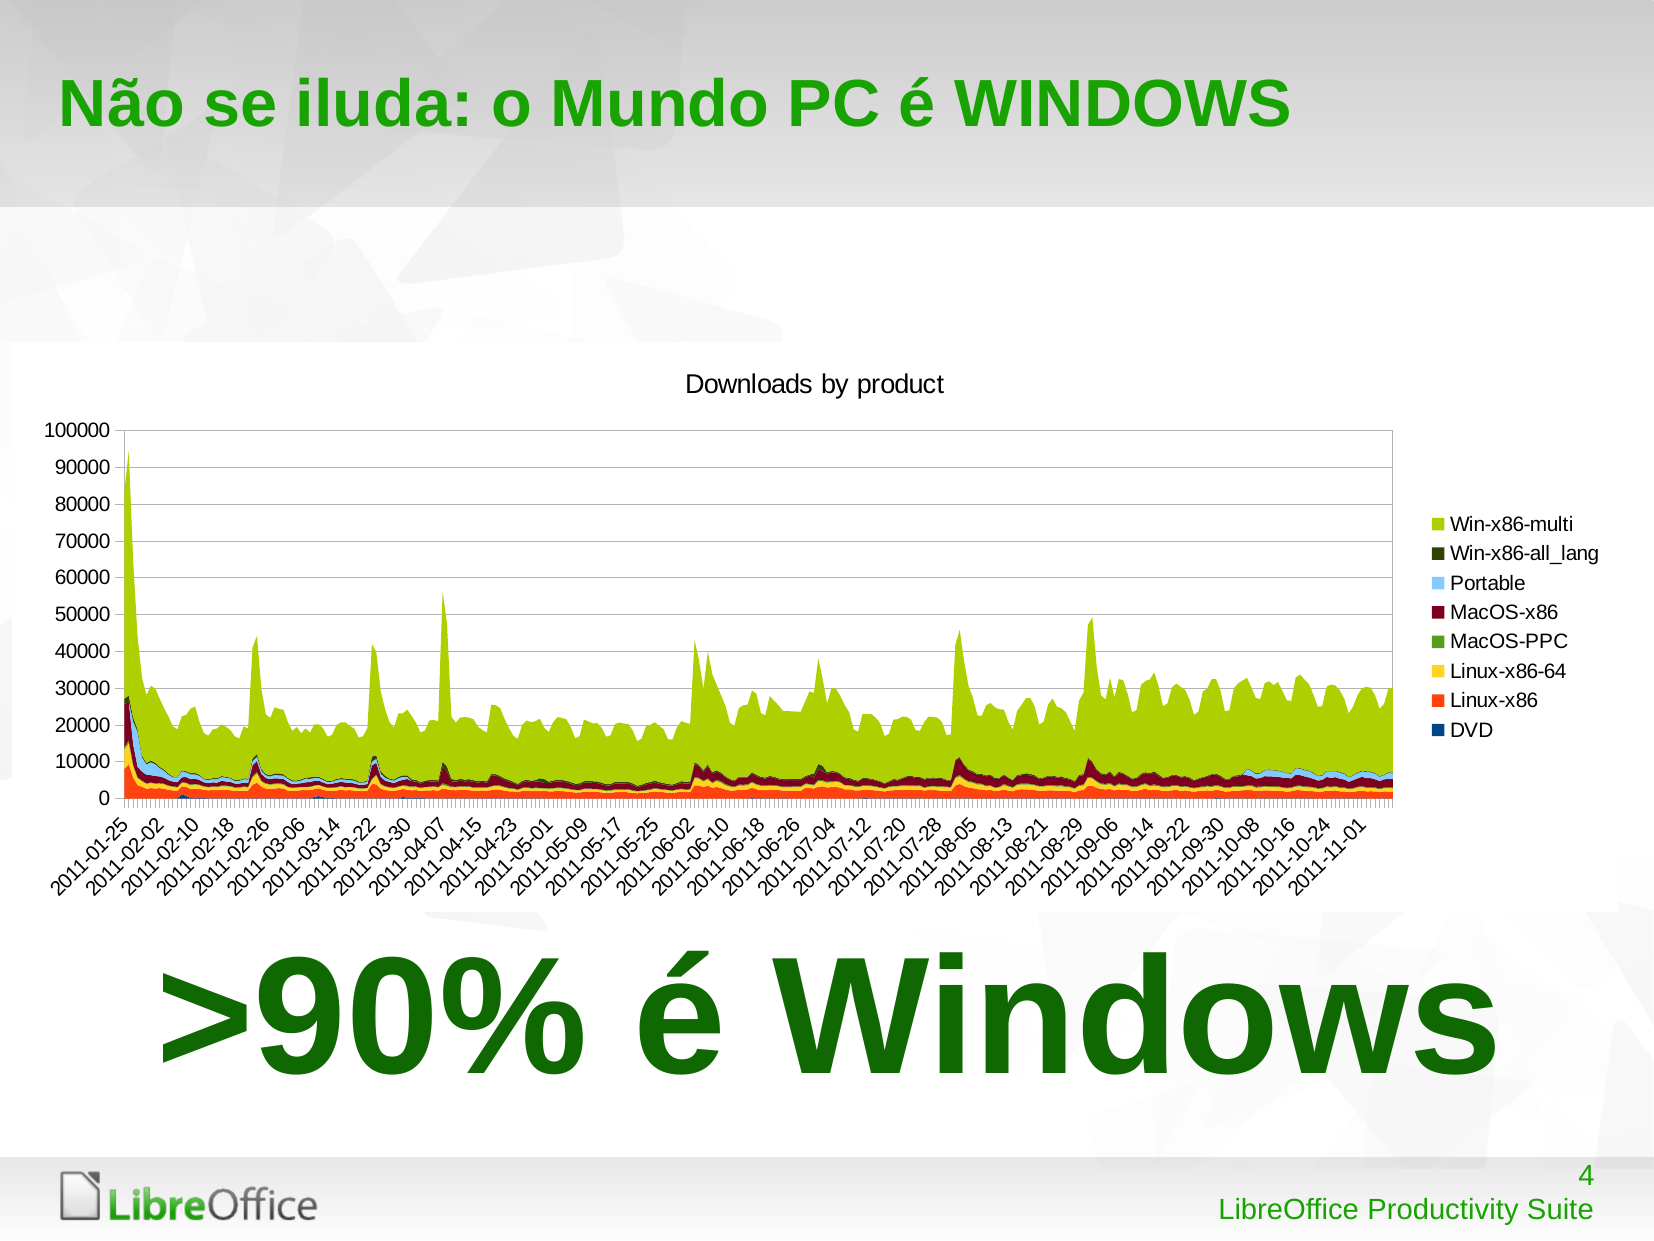

# Não se iluda: o Mundo PC é WINDOWS
### Chart: Downloads by product
| Category | DVD | Linux-x86 | Linux-x86-64 | MacOS-PPC | MacOS-x86 | Portable | Win-x86-all_lang | Win-x86-multi |
|---|---|---|---|---|---|---|---|---|
| 40568 | 0.0 | 8053.0 | 5279.0 | 621.0 | 11649.0 | 0.0 | 1464.0 | 56311.0 |
| 40569 | 0.0 | 9357.0 | 5743.0 | 830.0 | 10564.0 | 16.0 | 1559.0 | 66376.0 |
| 40570 | 0.0 | 5727.0 | 3135.0 | 414.0 | 5460.0 | 6256.0 | 1029.0 | 42460.0 |
| 40571 | 0.0 | 3688.0 | 1909.0 | 247.0 | 2792.0 | 9562.0 | 657.0 | 25029.0 |
| 40572 | 0.0 | 3218.0 | 1491.0 | 192.0 | 2405.0 | 3967.0 | 437.0 | 21105.0 |
| 40573 | 0.0 | 2706.0 | 1305.0 | 197.0 | 2274.0 | 2861.0 | 346.0 | 18456.0 |
| 40574 | 0.0 | 2852.0 | 1356.0 | 169.0 | 2006.0 | 3505.0 | 453.0 | 20285.0 |
| 40575 | 0.0 | 2782.0 | 1252.0 | 181.0 | 1934.0 | 3179.0 | 419.0 | 20128.0 |
| 40576 | 0.0 | 2845.0 | 1211.0 | 219.0 | 1745.0 | 2313.0 | 322.0 | 18463.0 |
| 40577 | 0.0 | 2687.0 | 1237.0 | 140.0 | 1612.0 | 1906.0 | 327.0 | 16624.0 |
| 40578 | 0.0 | 2380.0 | 1033.0 | 164.0 | 1414.0 | 1494.0 | 293.0 | 15457.0 |
| 40579 | 4.0 | 2211.0 | 990.0 | 155.0 | 1281.0 | 1144.0 | 243.0 | 13579.0 |
| 40580 | 106.0 | 2056.0 | 882.0 | 127.0 | 1276.0 | 1316.0 | 187.0 | 12854.0 |
| 40581 | 1217.0 | 2122.0 | 966.0 | 150.0 | 1351.0 | 1616.0 | 247.0 | 14707.0 |
| 40582 | 707.0 | 2493.0 | 949.0 | 194.0 | 1492.0 | 1320.0 | 264.0 | 15340.0 |
| 40583 | 222.0 | 2389.0 | 1011.0 | 230.0 | 1455.0 | 1327.0 | 306.0 | 17526.0 |
| 40584 | 94.0 | 2637.0 | 1131.0 | 183.0 | 1372.0 | 1173.0 | 356.0 | 18079.0 |
| 40585 | 130.0 | 2526.0 | 967.0 | 171.0 | 1253.0 | 1162.0 | 277.0 | 14325.0 |
| 40586 | 121.0 | 2299.0 | 811.0 | 168.0 | 1037.0 | 797.0 | 195.0 | 12376.0 |
| 40587 | 94.0 | 2157.0 | 805.0 | 130.0 | 1037.0 | 839.0 | 214.0 | 11813.0 |
| 40588 | 75.0 | 2256.0 | 835.0 | 157.0 | 1090.0 | 893.0 | 266.0 | 13209.0 |
| 40589 | 63.0 | 2232.0 | 805.0 | 176.0 | 1056.0 | 959.0 | 244.0 | 13526.0 |
| 40590 | 54.0 | 2351.0 | 965.0 | 176.0 | 1325.0 | 1013.0 | 273.0 | 14040.0 |
| 40591 | 69.0 | 2332.0 | 934.0 | 182.0 | 1136.0 | 1015.0 | 238.0 | 13584.0 |
| 40592 | 44.0 | 2223.0 | 1005.0 | 180.0 | 1081.0 | 940.0 | 235.0 | 12906.0 |
| 40593 | 71.0 | 2058.0 | 796.0 | 146.0 | 1025.0 | 730.0 | 256.0 | 11780.0 |
| 40594 | 81.0 | 2081.0 | 815.0 | 148.0 | 966.0 | 742.0 | 203.0 | 11314.0 |
| 40595 | 53.0 | 2158.0 | 879.0 | 185.0 | 1057.0 | 934.0 | 266.0 | 14080.0 |
| 40596 | 75.0 | 2102.0 | 834.0 | 184.0 | 1059.0 | 912.0 | 272.0 | 13616.0 |
| 40597 | 72.0 | 3701.0 | 1984.0 | 356.0 | 2941.0 | 1151.0 | 713.0 | 30070.0 |
| 40598 | 57.0 | 4304.0 | 2517.0 | 434.0 | 2907.0 | 1158.0 | 739.0 | 32096.0 |
| 40599 | 51.0 | 3180.0 | 1467.0 | 257.0 | 1748.0 | 911.0 | 441.0 | 21726.0 |
| 40600 | 62.0 | 2690.0 | 1240.0 | 176.0 | 1434.0 | 734.0 | 347.0 | 16216.0 |
| 40601 | 69.0 | 2564.0 | 1135.0 | 169.0 | 1343.0 | 763.0 | 313.0 | 15593.0 |
| 40602 | 51.0 | 2706.0 | 1147.0 | 200.0 | 1446.0 | 900.0 | 389.0 | 17982.0 |
| 40603 | 39.0 | 2803.0 | 1098.0 | 186.0 | 1343.0 | 852.0 | 526.0 | 17513.0 |
| 40604 | 53.0 | 2706.0 | 1034.0 | 202.0 | 1358.0 | 878.0 | 392.0 | 17530.0 |
| 40605 | 46.0 | 2148.0 | 929.0 | 116.0 | 1272.0 | 875.0 | 263.0 | 15112.0 |
| 40606 | 46.0 | 2040.0 | 788.0 | 98.0 | 964.0 | 763.0 | 293.0 | 13407.0 |
| 40607 | 63.0 | 2100.0 | 792.0 | 108.0 | 1017.0 | 622.0 | 240.0 | 14512.0 |
| 40608 | 71.0 | 2234.0 | 813.0 | 94.0 | 987.0 | 711.0 | 342.0 | 12504.0 |
| 40609 | 75.0 | 2207.0 | 826.0 | 98.0 | 1230.0 | 1009.0 | 270.0 | 13361.0 |
| 40610 | 65.0 | 2227.0 | 843.0 | 113.0 | 1253.0 | 865.0 | 418.0 | 12176.0 |
| 40611 | 504.0 | 2086.0 | 904.0 | 92.0 | 1213.0 | 846.0 | 370.0 | 14181.0 |
| 40612 | 681.0 | 2142.0 | 847.0 | 91.0 | 1109.0 | 761.0 | 336.0 | 14215.0 |
| 40613 | 397.0 | 2008.0 | 838.0 | 77.0 | 1057.0 | 704.0 | 279.0 | 13647.0 |
| 40614 | 129.0 | 1999.0 | 778.0 | 94.0 | 925.0 | 591.0 | 240.0 | 12040.0 |
| 40615 | 127.0 | 1972.0 | 789.0 | 108.0 | 1057.0 | 559.0 | 251.0 | 12453.0 |
| 40616 | 87.0 | 2115.0 | 816.0 | 102.0 | 1220.0 | 719.0 | 303.0 | 14618.0 |
| 40617 | 107.0 | 2310.0 | 882.0 | 107.0 | 1146.0 | 722.0 | 320.0 | 15110.0 |
| 40618 | 63.0 | 2183.0 | 806.0 | 87.0 | 1253.0 | 742.0 | 321.0 | 15258.0 |
| 40619 | 48.0 | 2250.0 | 839.0 | 89.0 | 1118.0 | 728.0 | 290.0 | 14366.0 |
| 40620 | 71.0 | 2130.0 | 794.0 | 93.0 | 1039.0 | 764.0 | 327.0 | 13807.0 |
| 40621 | 67.0 | 2014.0 | 665.0 | 88.0 | 969.0 | 583.0 | 274.0 | 11942.0 |
| 40622 | 64.0 | 1968.0 | 669.0 | 100.0 | 978.0 | 548.0 | 210.0 | 12415.0 |
| 40623 | 41.0 | 2147.0 | 674.0 | 75.0 | 1015.0 | 747.0 | 289.0 | 14227.0 |
| 40624 | 70.0 | 3890.0 | 1194.0 | 278.0 | 3613.0 | 1021.0 | 1384.0 | 30530.0 |
| 40625 | 51.0 | 3846.0 | 2427.0 | 273.0 | 3132.0 | 1087.0 | 952.0 | 28071.0 |
| 40626 | 43.0 | 2677.0 | 1143.0 | 177.0 | 1886.0 | 879.0 | 579.0 | 21740.0 |
| 40627 | 39.0 | 2278.0 | 951.0 | 122.0 | 1471.0 | 831.0 | 484.0 | 18056.0 |
| 40628 | 45.0 | 2165.0 | 799.0 | 116.0 | 1411.0 | 615.0 | 280.0 | 15339.0 |
| 40629 | 43.0 | 2066.0 | 757.0 | 114.0 | 1243.0 | 666.0 | 287.0 | 14126.0 |
| 40630 | 47.0 | 2269.0 | 880.0 | 131.0 | 1415.0 | 806.0 | 379.0 | 17248.0 |
| 40631 | 488.0 | 2151.0 | 845.0 | 130.0 | 1517.0 | 803.0 | 390.0 | 16849.0 |
| 40632 | 247.0 | 2183.0 | 862.0 | 218.0 | 1820.0 | 579.0 | 433.0 | 17852.0 |
| 40633 | 95.0 | 2165.0 | 836.0 | 195.0 | 1446.0 | 32.0 | 489.0 | 17155.0 |
| 40634 | 254.0 | 2091.0 | 798.0 | 166.0 | 1384.0 | 20.0 | 404.0 | 15459.0 |
| 40635 | 108.0 | 1948.0 | 768.0 | 145.0 | 1147.0 | 7.0 | 347.0 | 13519.0 |
| 40636 | 106.0 | 2114.0 | 799.0 | 198.0 | 1329.0 | 7.0 | 308.0 | 13599.0 |
| 40637 | 66.0 | 2138.0 | 844.0 | 180.0 | 1363.0 | 8.0 | 456.0 | 16168.0 |
| 40638 | 58.0 | 2268.0 | 893.0 | 157.0 | 1340.0 | 8.0 | 438.0 | 16178.0 |
| 40639 | 61.0 | 2070.0 | 883.0 | 155.0 | 1350.0 | 13.0 | 412.0 | 16088.0 |
| 40640 | 66.0 | 2712.0 | 958.0 | 454.0 | 4377.0 | 14.0 | 1467.0 | 46230.0 |
| 40641 | 53.0 | 2486.0 | 885.0 | 404.0 | 3595.0 | 9.0 | 1245.0 | 38800.0 |
| 40642 | 71.0 | 2259.0 | 734.0 | 184.0 | 1486.0 | 10.0 | 623.0 | 16827.0 |
| 40643 | 75.0 | 2199.0 | 796.0 | 150.0 | 1415.0 | 3.0 | 425.0 | 15607.0 |
| 40644 | 72.0 | 2292.0 | 820.0 | 164.0 | 1556.0 | 2.0 | 479.0 | 16652.0 |
| 40645 | 70.0 | 2310.0 | 792.0 | 148.0 | 1372.0 | 8.0 | 458.0 | 16980.0 |
| 40646 | 80.0 | 2208.0 | 899.0 | 158.0 | 1415.0 | 4.0 | 521.0 | 16732.0 |
| 40647 | 58.0 | 2073.0 | 779.0 | 172.0 | 1512.0 | 7.0 | 419.0 | 16492.0 |
| 40648 | 68.0 | 2107.0 | 742.0 | 152.0 | 1300.0 | 7.0 | 342.0 | 14828.0 |
| 40649 | 50.0 | 2171.0 | 711.0 | 155.0 | 1453.0 | 4.0 | 401.0 | 13666.0 |
| 40650 | 86.0 | 2067.0 | 756.0 | 155.0 | 1271.0 | 6.0 | 334.0 | 13293.0 |
| 40651 | 54.0 | 2245.0 | 914.0 | 196.0 | 2831.0 | 5.0 | 418.0 | 18840.0 |
| 40652 | 46.0 | 2485.0 | 972.0 | 201.0 | 2528.0 | 3.0 | 396.0 | 18764.0 |
| 40653 | 44.0 | 2355.0 | 945.0 | 231.0 | 2187.0 | 3.0 | 410.0 | 18404.0 |
| 40654 | 36.0 | 2142.0 | 875.0 | 166.0 | 1888.0 | 4.0 | 390.0 | 16202.0 |
| 40655 | 56.0 | 1923.0 | 750.0 | 170.0 | 1732.0 | 7.0 | 425.0 | 14199.0 |
| 40656 | 49.0 | 1946.0 | 652.0 | 165.0 | 1455.0 | 3.0 | 328.0 | 12478.0 |
| 40657 | 56.0 | 1726.0 | 565.0 | 145.0 | 1218.0 | 3.0 | 266.0 | 12223.0 |
| 40658 | 37.0 | 2062.0 | 701.0 | 152.0 | 1516.0 | 11.0 | 352.0 | 15231.0 |
| 40659 | 39.0 | 2119.0 | 791.0 | 170.0 | 1670.0 | 10.0 | 394.0 | 16008.0 |
| 40660 | 43.0 | 1987.0 | 712.0 | 170.0 | 1587.0 | 0.0 | 370.0 | 15905.0 |
| 40661 | 41.0 | 1989.0 | 743.0 | 203.0 | 1643.0 | 2.0 | 415.0 | 16001.0 |
| 40662 | 49.0 | 1992.0 | 729.0 | 168.0 | 1690.0 | 8.0 | 903.0 | 16162.0 |
| 40663 | 39.0 | 2043.0 | 661.0 | 155.0 | 1364.0 | 3.0 | 1061.0 | 13881.0 |
| 40664 | 25.0 | 1963.0 | 680.0 | 168.0 | 1446.0 | 3.0 | 338.0 | 13468.0 |
| 40665 | 0.0 | 1974.0 | 738.0 | 162.0 | 1649.0 | 1.0 | 390.0 | 15809.0 |
| 40666 | 0.0 | 2111.0 | 717.0 | 175.0 | 1722.0 | 4.0 | 447.0 | 16989.0 |
| 40667 | 0.0 | 2040.0 | 735.0 | 191.0 | 1665.0 | 1.0 | 437.0 | 16835.0 |
| 40668 | 0.0 | 1965.0 | 713.0 | 165.0 | 1596.0 | 4.0 | 410.0 | 16705.0 |
| 40669 | 0.0 | 1813.0 | 636.0 | 165.0 | 1489.0 | 8.0 | 399.0 | 14918.0 |
| 40670 | 0.0 | 1665.0 | 614.0 | 134.0 | 1260.0 | 1.0 | 398.0 | 12369.0 |
| 40671 | 0.0 | 1670.0 | 573.0 | 136.0 | 1325.0 | 3.0 | 449.0 | 12831.0 |
| 40672 | 0.0 | 1854.0 | 683.0 | 178.0 | 1634.0 | 1.0 | 408.0 | 16705.0 |
| 40673 | 0.0 | 1884.0 | 696.0 | 177.0 | 1627.0 | 3.0 | 458.0 | 16113.0 |
| 40674 | 0.0 | 1861.0 | 645.0 | 172.0 | 1600.0 | 8.0 | 434.0 | 15723.0 |
| 40675 | 0.0 | 1832.0 | 662.0 | 164.0 | 1583.0 | 2.0 | 425.0 | 15843.0 |
| 40676 | 0.0 | 1677.0 | 606.0 | 162.0 | 1451.0 | 3.0 | 433.0 | 14899.0 |
| 40677 | 0.0 | 1618.0 | 508.0 | 153.0 | 1311.0 | 3.0 | 374.0 | 12853.0 |
| 40678 | 0.0 | 1636.0 | 538.0 | 142.0 | 1305.0 | 0.0 | 337.0 | 13262.0 |
| 40679 | 0.0 | 1745.0 | 585.0 | 186.0 | 1598.0 | 2.0 | 443.0 | 15698.0 |
| 40680 | 0.0 | 1758.0 | 590.0 | 167.0 | 1609.0 | 4.0 | 418.0 | 16155.0 |
| 40681 | 0.0 | 1815.0 | 584.0 | 154.0 | 1591.0 | 3.0 | 399.0 | 15852.0 |
| 40682 | 0.0 | 1710.0 | 716.0 | 168.0 | 1602.0 | 4.0 | 400.0 | 15685.0 |
| 40683 | 0.0 | 1577.0 | 532.0 | 158.0 | 1459.0 | 8.0 | 424.0 | 14417.0 |
| 40684 | 0.0 | 1435.0 | 492.0 | 146.0 | 1130.0 | 2.0 | 313.0 | 12094.0 |
| 40685 | 0.0 | 1577.0 | 457.0 | 152.0 | 1243.0 | 2.0 | 333.0 | 12514.0 |
| 40686 | 0.0 | 1625.0 | 555.0 | 182.0 | 1506.0 | 7.0 | 392.0 | 15380.0 |
| 40687 | 0.0 | 1769.0 | 616.0 | 157.0 | 1570.0 | 6.0 | 392.0 | 15561.0 |
| 40688 | 0.0 | 1944.0 | 777.0 | 182.0 | 1531.0 | 2.0 | 455.0 | 15856.0 |
| 40689 | 0.0 | 1842.0 | 651.0 | 174.0 | 1388.0 | 4.0 | 427.0 | 15262.0 |
| 40690 | 0.0 | 1743.0 | 656.0 | 158.0 | 1298.0 | 7.0 | 378.0 | 14597.0 |
| 40691 | 0.0 | 1619.0 | 621.0 | 125.0 | 1223.0 | 0.0 | 363.0 | 12176.0 |
| 40692 | 0.0 | 1583.0 | 542.0 | 131.0 | 1273.0 | 1.0 | 314.0 | 12219.0 |
| 40693 | 0.0 | 1731.0 | 620.0 | 156.0 | 1367.0 | 6.0 | 373.0 | 15138.0 |
| 40694 | 0.0 | 1851.0 | 672.0 | 186.0 | 1523.0 | 5.0 | 497.0 | 16320.0 |
| 40695 | 0.0 | 1789.0 | 599.0 | 158.0 | 1562.0 | 9.0 | 473.0 | 16016.0 |
| 40696 | 0.0 | 1811.0 | 620.0 | 175.0 | 1564.0 | 4.0 | 513.0 | 15625.0 |
| 40697 | 0.0 | 3636.0 | 1964.0 | 302.0 | 3531.0 | 17.0 | 442.0 | 33143.0 |
| 40698 | 0.0 | 3572.0 | 1804.0 | 313.0 | 3157.0 | 44.0 | 349.0 | 28348.0 |
| 40699 | 0.0 | 3157.0 | 1516.0 | 242.0 | 2391.0 | 13.0 | 401.0 | 22059.0 |
| 40700 | 0.0 | 3526.0 | 1712.0 | 284.0 | 3292.0 | 14.0 | 452.0 | 30671.0 |
| 40701 | 0.0 | 2929.0 | 1283.0 | 205.0 | 2390.0 | 9.0 | 401.0 | 26609.0 |
| 40702 | 0.0 | 3176.0 | 1599.0 | 367.0 | 2181.0 | 9.0 | 394.0 | 23243.0 |
| 40703 | 0.0 | 2873.0 | 1491.0 | 378.0 | 2053.0 | 4.0 | 298.0 | 20959.0 |
| 40704 | 0.0 | 2486.0 | 1169.0 | 339.0 | 1841.0 | 5.0 | 239.0 | 19079.0 |
| 40705 | 0.0 | 2210.0 | 1056.0 | 269.0 | 1609.0 | 2.0 | 184.0 | 15267.0 |
| 40706 | 0.0 | 2187.0 | 861.0 | 198.0 | 1493.0 | 8.0 | 174.0 | 14898.0 |
| 40707 | 0.0 | 2515.0 | 1055.0 | 247.0 | 1947.0 | 8.0 | 209.0 | 18531.0 |
| 40708 | 0.0 | 2368.0 | 1125.0 | 275.0 | 1984.0 | 6.0 | 212.0 | 19387.0 |
| 40709 | 12.0 | 2496.0 | 1142.0 | 273.0 | 1821.0 | 6.0 | 247.0 | 19513.0 |
| 40710 | 145.0 | 2835.0 | 1375.0 | 259.0 | 2230.0 | 9.0 | 336.0 | 22183.0 |
| 40711 | 58.0 | 2504.0 | 1197.0 | 232.0 | 2106.0 | 4.0 | 387.0 | 21939.0 |
| 40712 | 47.0 | 2291.0 | 1105.0 | 215.0 | 2002.0 | 4.0 | 251.0 | 17320.0 |
| 40713 | 38.0 | 2255.0 | 1072.0 | 236.0 | 1864.0 | 4.0 | 260.0 | 16892.0 |
| 40714 | 62.0 | 2341.0 | 1081.0 | 288.0 | 2127.0 | 2.0 | 279.0 | 21656.0 |
| 40715 | 32.0 | 2330.0 | 1121.0 | 251.0 | 1903.0 | 3.0 | 305.0 | 20681.0 |
| 40716 | 40.0 | 2304.0 | 963.0 | 197.0 | 1751.0 | 2.0 | 276.0 | 19798.0 |
| 40717 | 46.0 | 2112.0 | 900.0 | 206.0 | 1747.0 | 14.0 | 300.0 | 18509.0 |
| 40721 | 22.0 | 2101.0 | 999.0 | 209.0 | 1704.0 | 1.0 | 324.0 | 18229.0 |
| 40722 | 21.0 | 2886.0 | 960.0 | 204.0 | 1699.0 | 7.0 | 307.0 | 20204.0 |
| 40723 | 20.0 | 2856.0 | 946.0 | 205.0 | 2257.0 | 2.0 | 274.0 | 22566.0 |
| 40724 | 29.0 | 2716.0 | 850.0 | 179.0 | 1903.0 | 1.0 | 1119.0 | 21920.0 |
| 40725 | 27.0 | 3202.0 | 1589.0 | 311.0 | 2873.0 | 2.0 | 1427.0 | 28647.0 |
| 40726 | 15.0 | 3314.0 | 1351.0 | 328.0 | 2547.0 | 5.0 | 1348.0 | 23599.0 |
| 40727 | 21.0 | 2995.0 | 1286.0 | 296.0 | 2043.0 | 2.0 | 497.0 | 18747.0 |
| 40728 | 34.0 | 3108.0 | 1305.0 | 293.0 | 2402.0 | 2.0 | 350.0 | 22539.0 |
| 40729 | 24.0 | 3169.0 | 1413.0 | 261.0 | 2257.0 | 1.0 | 285.0 | 22465.0 |
| 40730 | 20.0 | 2975.0 | 1341.0 | 225.0 | 1988.0 | 0.0 | 253.0 | 21080.0 |
| 40731 | 23.0 | 2521.0 | 1019.0 | 174.0 | 1801.0 | 0.0 | 221.0 | 19616.0 |
| 40732 | 13.0 | 2525.0 | 1007.0 | 192.0 | 1578.0 | 0.0 | 381.0 | 17744.0 |
| 40733 | 19.0 | 2264.0 | 973.0 | 239.0 | 1430.0 | 0.0 | 275.0 | 13607.0 |
| 40734 | 39.0 | 2177.0 | 889.0 | 187.0 | 1360.0 | 0.0 | 213.0 | 13300.0 |
| 40735 | 103.0 | 2237.0 | 1035.0 | 200.0 | 1762.0 | 0.0 | 234.0 | 17361.0 |
| 40736 | 122.0 | 2301.0 | 1034.0 | 218.0 | 1657.0 | 0.0 | 244.0 | 17351.0 |
| 40737 | 54.0 | 2267.0 | 1010.0 | 210.0 | 1658.0 | 0.0 | 243.0 | 17500.0 |
| 40738 | 67.0 | 2174.0 | 940.0 | 208.0 | 1509.0 | 0.0 | 211.0 | 16873.0 |
| 40739 | 64.0 | 2051.0 | 780.0 | 189.0 | 1459.0 | 0.0 | 195.0 | 15794.0 |
| 40740 | 35.0 | 1908.0 | 747.0 | 167.0 | 1196.0 | 0.0 | 169.0 | 12753.0 |
| 40741 | 44.0 | 2138.0 | 932.0 | 192.0 | 1216.0 | 0.0 | 217.0 | 12870.0 |
| 40742 | 45.0 | 2220.0 | 1018.0 | 219.0 | 1573.0 | 0.0 | 273.0 | 16117.0 |
| 40743 | 40.0 | 2381.0 | 871.0 | 184.0 | 1492.0 | 0.0 | 204.0 | 16408.0 |
| 40744 | 42.0 | 2412.0 | 949.0 | 197.0 | 1811.0 | 0.0 | 249.0 | 16638.0 |
| 40745 | 54.0 | 2390.0 | 941.0 | 209.0 | 2263.0 | 0.0 | 236.0 | 16101.0 |
| 40746 | 41.0 | 2424.0 | 959.0 | 244.0 | 2260.0 | 0.0 | 256.0 | 15276.0 |
| 40747 | 67.0 | 2224.0 | 1001.0 | 230.0 | 2152.0 | 0.0 | 247.0 | 12712.0 |
| 40748 | 66.0 | 2410.0 | 916.0 | 252.0 | 2020.0 | 0.0 | 217.0 | 12521.0 |
| 40749 | 40.0 | 2136.0 | 721.0 | 156.0 | 2147.0 | 0.0 | 213.0 | 15451.0 |
| 40750 | 26.0 | 2334.0 | 805.0 | 208.0 | 2069.0 | 0.0 | 231.0 | 16639.0 |
| 40751 | 40.0 | 2269.0 | 984.0 | 211.0 | 2015.0 | 0.0 | 246.0 | 16430.0 |
| 40752 | 35.0 | 2237.0 | 896.0 | 205.0 | 2023.0 | 0.0 | 241.0 | 16355.0 |
| 40753 | 35.0 | 2099.0 | 999.0 | 195.0 | 2023.0 | 0.0 | 245.0 | 15133.0 |
| 40754 | 26.0 | 2096.0 | 922.0 | 218.0 | 1699.0 | 0.0 | 196.0 | 12131.0 |
| 40755 | 41.0 | 1972.0 | 966.0 | 205.0 | 1720.0 | 0.0 | 209.0 | 12342.0 |
| 40756 | 50.0 | 3528.0 | 1966.0 | 346.0 | 4391.0 | 0.0 | 254.0 | 31138.0 |
| 40757 | 38.0 | 3967.0 | 2064.0 | 382.0 | 4634.0 | 0.0 | 228.0 | 34587.0 |
| 40758 | 41.0 | 3375.0 | 1759.0 | 297.0 | 3556.0 | 0.0 | 236.0 | 28015.0 |
| 40759 | 41.0 | 3001.0 | 1423.0 | 294.0 | 2912.0 | 0.0 | 238.0 | 22630.0 |
| 40760 | 42.0 | 2792.0 | 1437.0 | 289.0 | 2571.0 | 0.0 | 327.0 | 19902.0 |
| 40761 | 32.0 | 2530.0 | 1286.0 | 276.0 | 2335.0 | 0.0 | 221.0 | 15928.0 |
| 40762 | 36.0 | 2476.0 | 1285.0 | 245.0 | 2406.0 | 0.0 | 243.0 | 15806.0 |
| 40763 | 37.0 | 2224.0 | 1056.0 | 221.0 | 2552.0 | 0.0 | 238.0 | 19060.0 |
| 40764 | 21.0 | 2373.0 | 1016.0 | 186.0 | 2655.0 | 0.0 | 231.0 | 19506.0 |
| 40765 | 51.0 | 2010.0 | 833.0 | 137.0 | 2331.0 | 0.0 | 240.0 | 19140.0 |
| 40766 | 43.0 | 2153.0 | 890.0 | 185.0 | 2174.0 | 0.0 | 229.0 | 18589.0 |
| 40767 | 35.0 | 2421.0 | 1221.0 | 339.0 | 2388.0 | 0.0 | 219.0 | 17568.0 |
| 40768 | 47.0 | 2128.0 | 1092.0 | 280.0 | 1982.0 | 0.0 | 225.0 | 15073.0 |
| 40769 | 52.0 | 1925.0 | 952.0 | 216.0 | 1802.0 | 0.0 | 132.0 | 13672.0 |
| 40770 | 75.0 | 2390.0 | 1238.0 | 280.0 | 2205.0 | 0.0 | 277.0 | 17346.0 |
| 40771 | 37.0 | 2521.0 | 1290.0 | 257.0 | 2268.0 | 0.0 | 243.0 | 18877.0 |
| 40772 | 50.0 | 2444.0 | 1308.0 | 261.0 | 2432.0 | 0.0 | 410.0 | 20401.0 |
| 40773 | 42.0 | 2424.0 | 1304.0 | 262.0 | 2264.0 | 0.0 | 418.0 | 20563.0 |
| 40774 | 93.0 | 2227.0 | 1226.0 | 268.0 | 2237.0 | 0.0 | 291.0 | 18584.0 |
| 40775 | 54.0 | 2070.0 | 1106.0 | 263.0 | 1775.0 | 0.0 | 254.0 | 14543.0 |
| 40776 | 51.0 | 2065.0 | 1115.0 | 235.0 | 2070.0 | 0.0 | 237.0 | 15142.0 |
| 40777 | 42.0 | 2214.0 | 1211.0 | 263.0 | 2239.0 | 0.0 | 264.0 | 19321.0 |
| 40778 | 34.0 | 2219.0 | 1177.0 | 301.0 | 2257.0 | 0.0 | 290.0 | 20924.0 |
| 40779 | 36.0 | 2111.0 | 1124.0 | 259.0 | 2205.0 | 0.0 | 255.0 | 18968.0 |
| 40780 | 42.0 | 2160.0 | 1154.0 | 258.0 | 2025.0 | 0.0 | 386.0 | 18546.0 |
| 40781 | 38.0 | 2100.0 | 988.0 | 243.0 | 1998.0 | 0.0 | 269.0 | 17826.0 |
| 40782 | 43.0 | 2025.0 | 972.0 | 224.0 | 1903.0 | 0.0 | 247.0 | 15562.0 |
| 40783 | 32.0 | 1732.0 | 897.0 | 206.0 | 1697.0 | 0.0 | 208.0 | 13611.0 |
| 40784 | 17.0 | 2215.0 | 1205.0 | 276.0 | 2459.0 | 0.0 | 277.0 | 20240.0 |
| 40785 | 78.0 | 2258.0 | 1229.0 | 284.0 | 2536.0 | 0.0 | 273.0 | 22045.0 |
| 40786 | 50.0 | 3446.0 | 2167.0 | 297.0 | 4857.0 | 0.0 | 319.0 | 36112.0 |
| 40787 | 24.0 | 3469.0 | 1998.0 | 216.0 | 4064.0 | 0.0 | 275.0 | 39174.0 |
| 40788 | 42.0 | 2849.0 | 1644.0 | 275.0 | 2880.0 | 0.0 | 262.0 | 27617.0 |
| 40789 | 45.0 | 2599.0 | 1223.0 | 258.0 | 2433.0 | 0.0 | 377.0 | 21076.0 |
| 40790 | 65.0 | 2427.0 | 1231.0 | 272.0 | 2393.0 | 0.0 | 222.0 | 20348.0 |
| 40791 | 38.0 | 2600.0 | 1348.0 | 299.0 | 2814.0 | 0.0 | 332.0 | 25337.0 |
| 40792 | 44.0 | 2180.0 | 1041.0 | 237.0 | 2358.0 | 0.0 | 189.0 | 21445.0 |
| 40793 | 62.0 | 2474.0 | 1329.0 | 287.0 | 2883.0 | 0.0 | 273.0 | 25189.0 |
| 40794 | 53.0 | 2281.0 | 1250.0 | 279.0 | 2807.0 | 0.0 | 265.0 | 25209.0 |
| 40795 | 58.0 | 2334.0 | 1181.0 | 255.0 | 2174.0 | 0.0 | 229.0 | 22223.0 |
| 40796 | 34.0 | 2052.0 | 978.0 | 247.0 | 1961.0 | 0.0 | 197.0 | 17938.0 |
| 40797 | 52.0 | 2034.0 | 1016.0 | 217.0 | 2081.0 | 0.0 | 220.0 | 18438.0 |
| 40798 | 55.0 | 2348.0 | 1176.0 | 284.0 | 2552.0 | 0.0 | 344.0 | 24054.0 |
| 40799 | 103.0 | 2602.0 | 1223.0 | 242.0 | 2774.0 | 0.0 | 242.0 | 24768.0 |
| 40800 | 67.0 | 2252.0 | 1069.0 | 277.0 | 2960.0 | 0.0 | 300.0 | 25442.0 |
| 40801 | 79.0 | 2299.0 | 1150.0 | 351.0 | 3152.0 | 0.0 | 411.0 | 26806.0 |
| 40802 | 41.0 | 2298.0 | 1021.0 | 273.0 | 2502.0 | 0.0 | 439.0 | 23928.0 |
| 40803 | 54.0 | 2046.0 | 956.0 | 225.0 | 2248.0 | 0.0 | 197.0 | 19376.0 |
| 40804 | 71.0 | 2079.0 | 939.0 | 245.0 | 2339.0 | 0.0 | 180.0 | 20045.0 |
| 40805 | 36.0 | 2223.0 | 1078.0 | 236.0 | 2676.0 | 0.0 | 209.0 | 23763.0 |
| 40806 | 46.0 | 2318.0 | 1110.0 | 261.0 | 2468.0 | 0.0 | 244.0 | 24796.0 |
| 40807 | 31.0 | 2098.0 | 1025.0 | 217.0 | 2395.0 | 0.0 | 231.0 | 24353.0 |
| 40808 | 35.0 | 2199.0 | 1016.0 | 229.0 | 2422.0 | 0.0 | 217.0 | 23386.0 |
| 40809 | 41.0 | 1982.0 | 940.0 | 231.0 | 2308.0 | 0.0 | 278.0 | 21098.0 |
| 40810 | 17.0 | 1907.0 | 807.0 | 196.0 | 1864.0 | 0.0 | 266.0 | 17681.0 |
| 40811 | 35.0 | 2003.0 | 917.0 | 226.0 | 2126.0 | 0.0 | 191.0 | 18141.0 |
| 40812 | 22.0 | 2118.0 | 929.0 | 246.0 | 2372.0 | 0.0 | 208.0 | 23175.0 |
| 40813 | 27.0 | 2209.0 | 1047.0 | 235.0 | 2426.0 | 0.0 | 216.0 | 23781.0 |
| 40814 | 27.0 | 2096.0 | 1034.0 | 246.0 | 3082.0 | 0.0 | 237.0 | 25714.0 |
| 40815 | 159.0 | 2222.0 | 1075.0 | 243.0 | 2839.0 | 0.0 | 296.0 | 25674.0 |
| 40816 | 96.0 | 2144.0 | 997.0 | 228.0 | 2419.0 | 0.0 | 372.0 | 23090.0 |
| 40817 | 52.0 | 1880.0 | 901.0 | 222.0 | 2132.0 | 0.0 | 271.0 | 18260.0 |
| 40818 | 52.0 | 1901.0 | 887.0 | 207.0 | 2125.0 | 0.0 | 200.0 | 18638.0 |
| 40819 | 52.0 | 2128.0 | 1057.0 | 216.0 | 2618.0 | 0.0 | 244.0 | 23637.0 |
| 40820 | 48.0 | 2133.0 | 1010.0 | 237.0 | 2646.0 | 0.0 | 287.0 | 24975.0 |
| 40821 | 50.0 | 2226.0 | 947.0 | 203.0 | 3055.0 | 0.0 | 205.0 | 25444.0 |
| 40822 | 50.0 | 2266.0 | 1011.0 | 229.0 | 2783.0 | 1730.0 | 164.0 | 24583.0 |
| 40823 | 31.0 | 2293.0 | 1116.0 | 262.0 | 2436.0 | 1494.0 | 195.0 | 22362.0 |
| 40824 | 49.0 | 2025.0 | 872.0 | 265.0 | 2273.0 | 1160.0 | 231.0 | 20443.0 |
| 40825 | 51.0 | 2103.0 | 869.0 | 234.0 | 2311.0 | 1273.0 | 200.0 | 20035.0 |
| 40826 | 35.0 | 2235.0 | 982.0 | 235.0 | 2609.0 | 1591.0 | 181.0 | 23541.0 |
| 40827 | 55.0 | 2173.0 | 944.0 | 246.0 | 2604.0 | 1729.0 | 179.0 | 23942.0 |
| 40828 | 35.0 | 2134.0 | 998.0 | 246.0 | 2600.0 | 1668.0 | 187.0 | 22938.0 |
| 40829 | 55.0 | 2065.0 | 1003.0 | 247.0 | 2542.0 | 1586.0 | 152.0 | 24044.0 |
| 40830 | 42.0 | 2017.0 | 866.0 | 217.0 | 2587.0 | 1547.0 | 134.0 | 21882.0 |
| 40831 | 59.0 | 1845.0 | 845.0 | 200.0 | 2723.0 | 1211.0 | 131.0 | 19701.0 |
| 40832 | 37.0 | 1976.0 | 820.0 | 218.0 | 2425.0 | 1299.0 | 139.0 | 19632.0 |
| 40833 | 43.0 | 2237.0 | 986.0 | 225.0 | 3056.0 | 1671.0 | 164.0 | 24523.0 |
| 40834 | 46.0 | 2243.0 | 1023.0 | 228.0 | 2846.0 | 1775.0 | 167.0 | 25369.0 |
| 40835 | 56.0 | 2139.0 | 924.0 | 223.0 | 2699.0 | 1704.0 | 179.0 | 24395.0 |
| 40836 | 49.0 | 1969.0 | 1010.0 | 241.0 | 2489.0 | 1699.0 | 153.0 | 23509.0 |
| 40837 | 44.0 | 1975.0 | 943.0 | 201.0 | 2242.0 | 1462.0 | 195.0 | 21262.0 |
| 40838 | 30.0 | 1857.0 | 771.0 | 185.0 | 2080.0 | 1185.0 | 135.0 | 18743.0 |
| 40839 | 39.0 | 1862.0 | 828.0 | 219.0 | 2122.0 | 1168.0 | 149.0 | 18705.0 |
| 40840 | 30.0 | 2158.0 | 926.0 | 226.0 | 2545.0 | 1580.0 | 168.0 | 22791.0 |
| 40841 | 35.0 | 2054.0 | 907.0 | 222.0 | 2437.0 | 1718.0 | 149.0 | 23454.0 |
| 40842 | 54.0 | 2197.0 | 977.0 | 232.0 | 2365.0 | 1642.0 | 156.0 | 23127.0 |
| 40843 | 33.0 | 1924.0 | 924.0 | 225.0 | 2289.0 | 1666.0 | 182.0 | 22111.0 |
| 40844 | 35.0 | 1952.0 | 874.0 | 225.0 | 2127.0 | 1508.0 | 193.0 | 20215.0 |
| 40845 | 39.0 | 1756.0 | 762.0 | 183.0 | 1834.0 | 1215.0 | 143.0 | 17242.0 |
| 40846 | 50.0 | 1798.0 | 845.0 | 219.0 | 2119.0 | 1245.0 | 139.0 | 18598.0 |
| 40847 | 35.0 | 2004.0 | 967.0 | 240.0 | 2272.0 | 1423.0 | 173.0 | 21007.0 |
| 40848 | 40.0 | 2155.0 | 952.0 | 217.0 | 2570.0 | 1499.0 | 245.0 | 22298.0 |
| 40849 | 33.0 | 1931.0 | 954.0 | 225.0 | 2448.0 | 1642.0 | 189.0 | 22956.0 |
| 40850 | 32.0 | 1988.0 | 945.0 | 219.0 | 2388.0 | 1613.0 | 181.0 | 22732.0 |
| 40851 | 26.0 | 1953.0 | 841.0 | 225.0 | 2195.0 | 1561.0 | 162.0 | 20969.0 |
| 40852 | 41.0 | 1782.0 | 728.0 | 201.0 | 2025.0 | 1181.0 | 144.0 | 18322.0 |
| 40853 | 57.0 | 1896.0 | 860.0 | 211.0 | 2212.0 | 1198.0 | 150.0 | 19149.0 |
| 40854 | 26.0 | 1908.0 | 971.0 | 237.0 | 2278.0 | 1602.0 | 163.0 | 22736.0 |
| 40855 | 34.0 | 1863.0 | 916.0 | 214.0 | 2318.0 | 1584.0 | 164.0 | 22888.0 |>90% é Windows
4
LibreOffice Productivity Suite